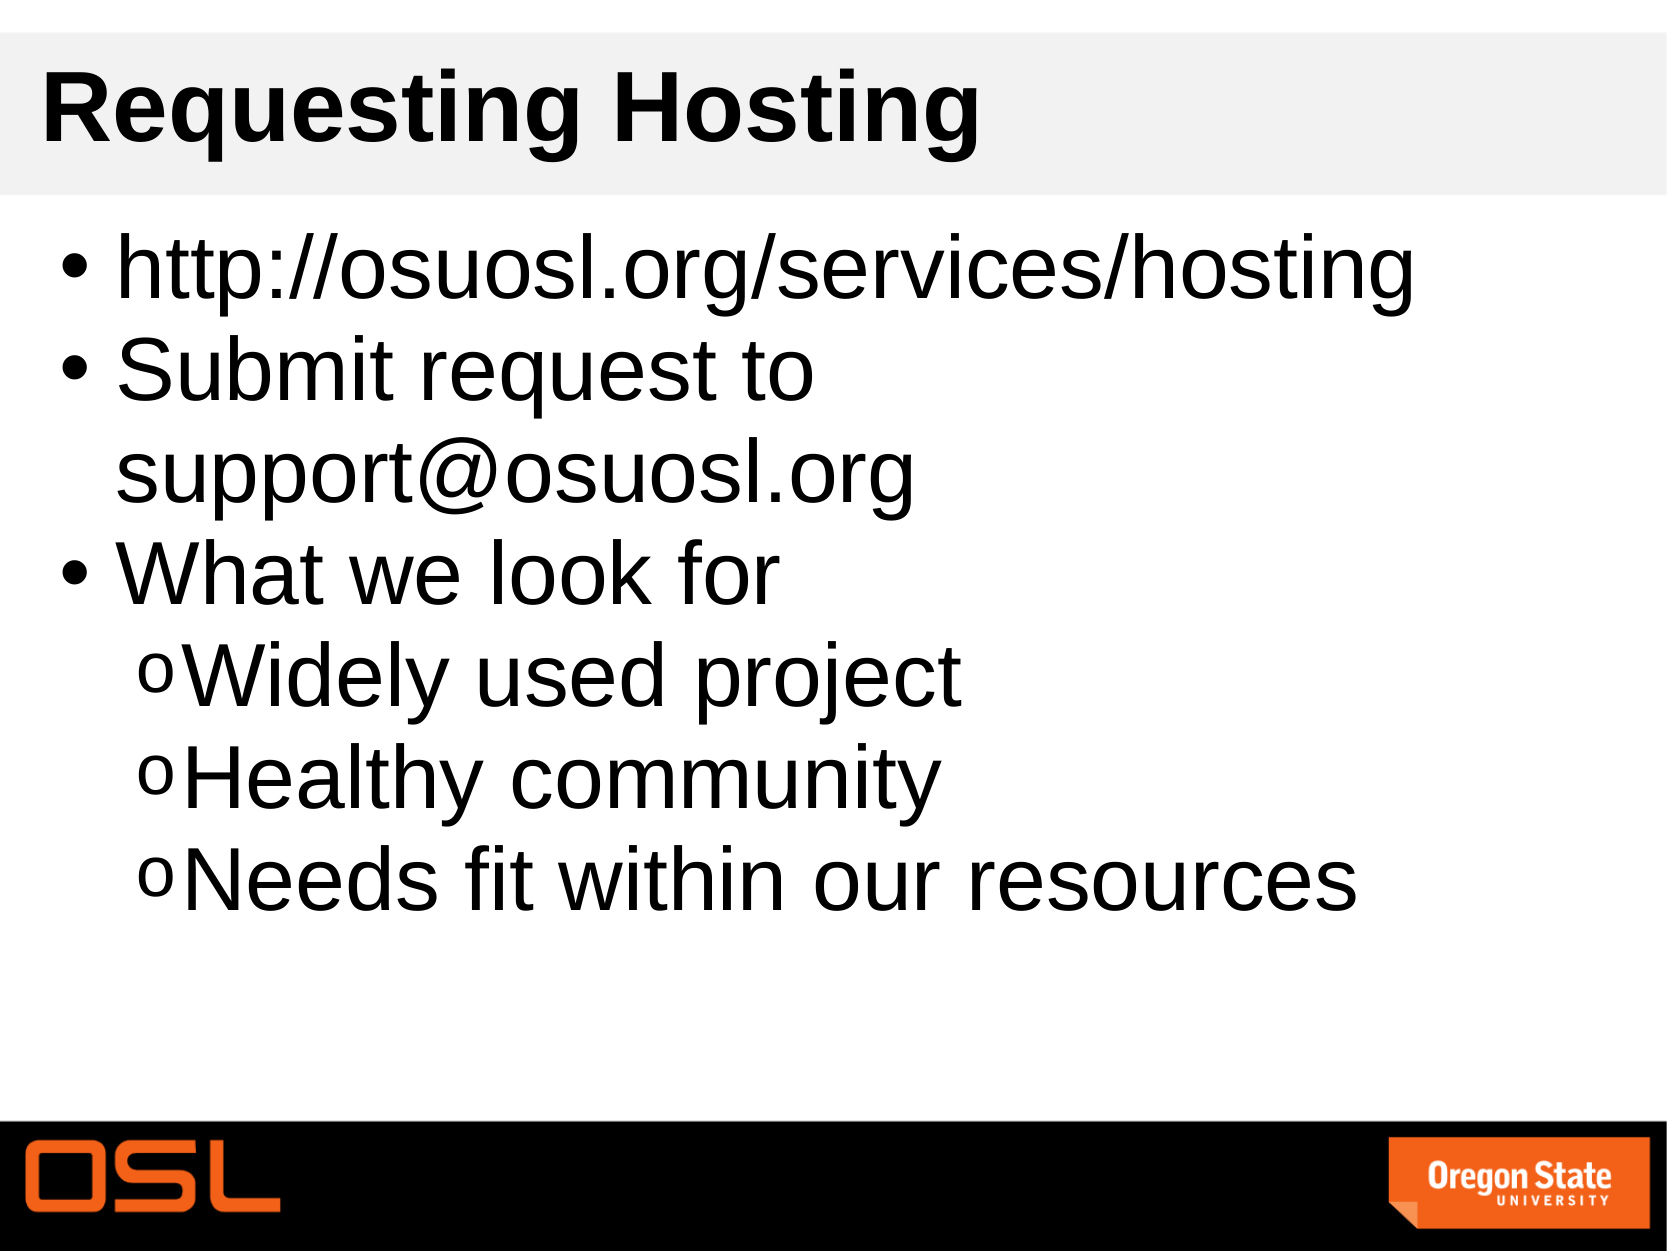

# Requesting Hosting
http://osuosl.org/services/hosting
Submit request to support@osuosl.org
What we look for
Widely used project
Healthy community
Needs fit within our resources